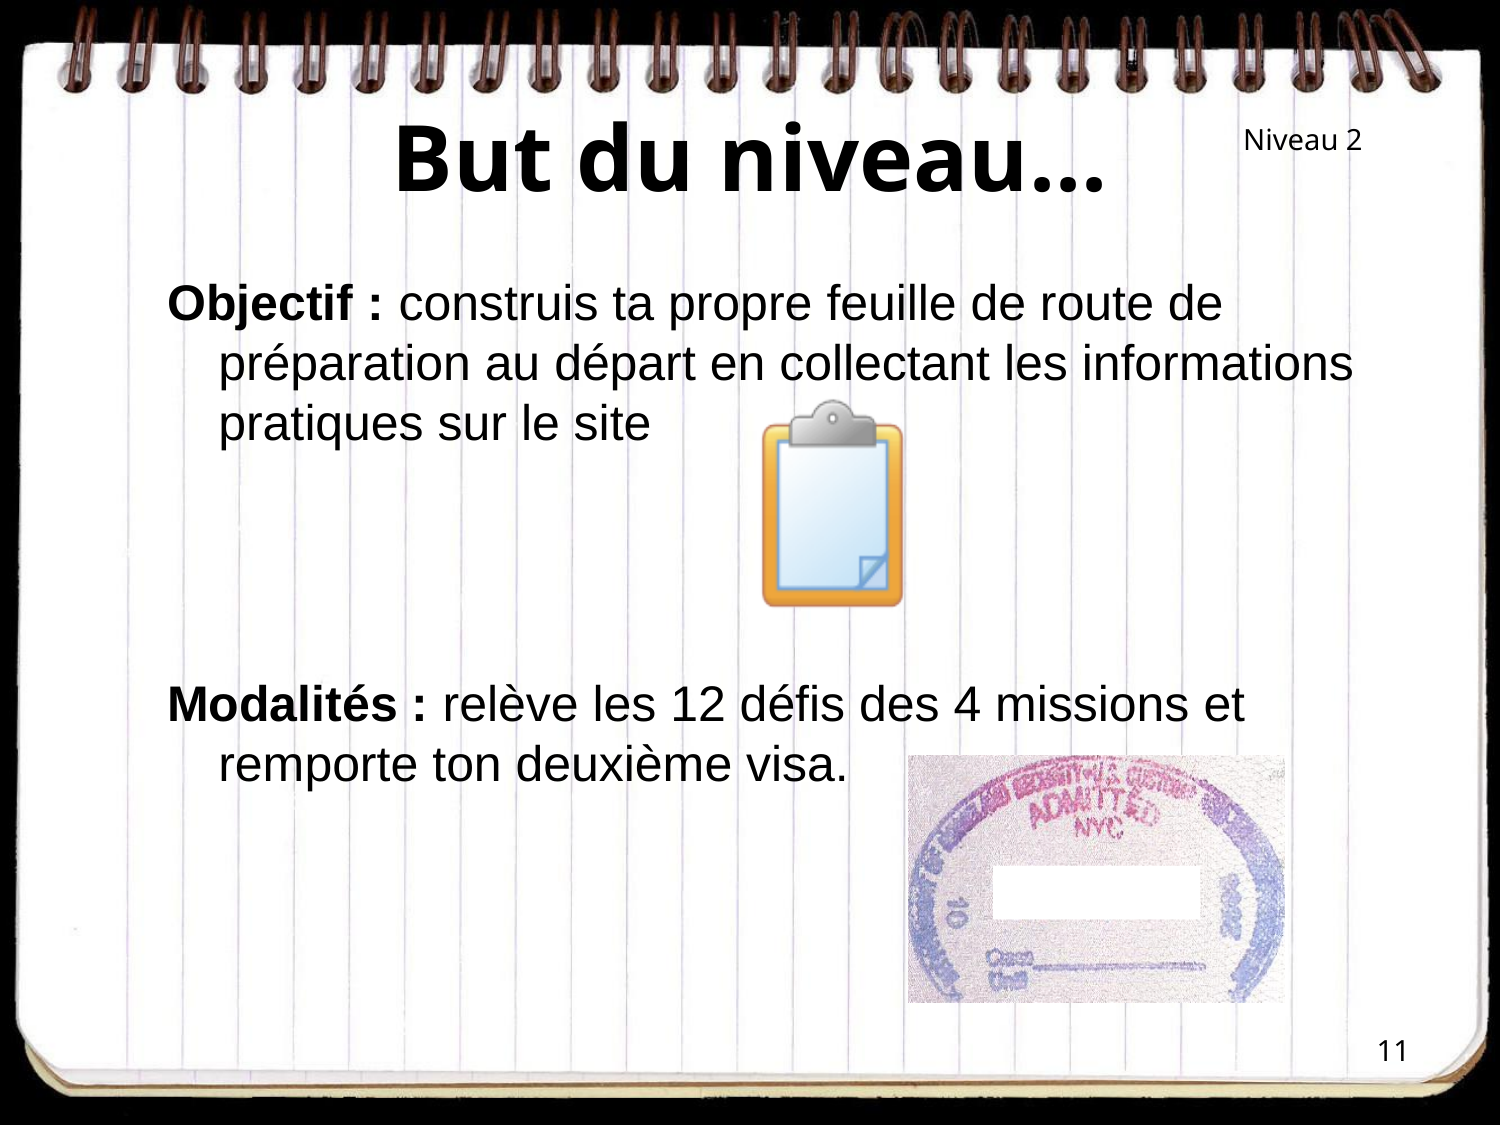

But du niveau...
Niveau 2
Objectif : construis ta propre feuille de route de préparation au départ en collectant les informations pratiques sur le site
Modalités : relève les 12 défis des 4 missions et remporte ton deuxième visa.